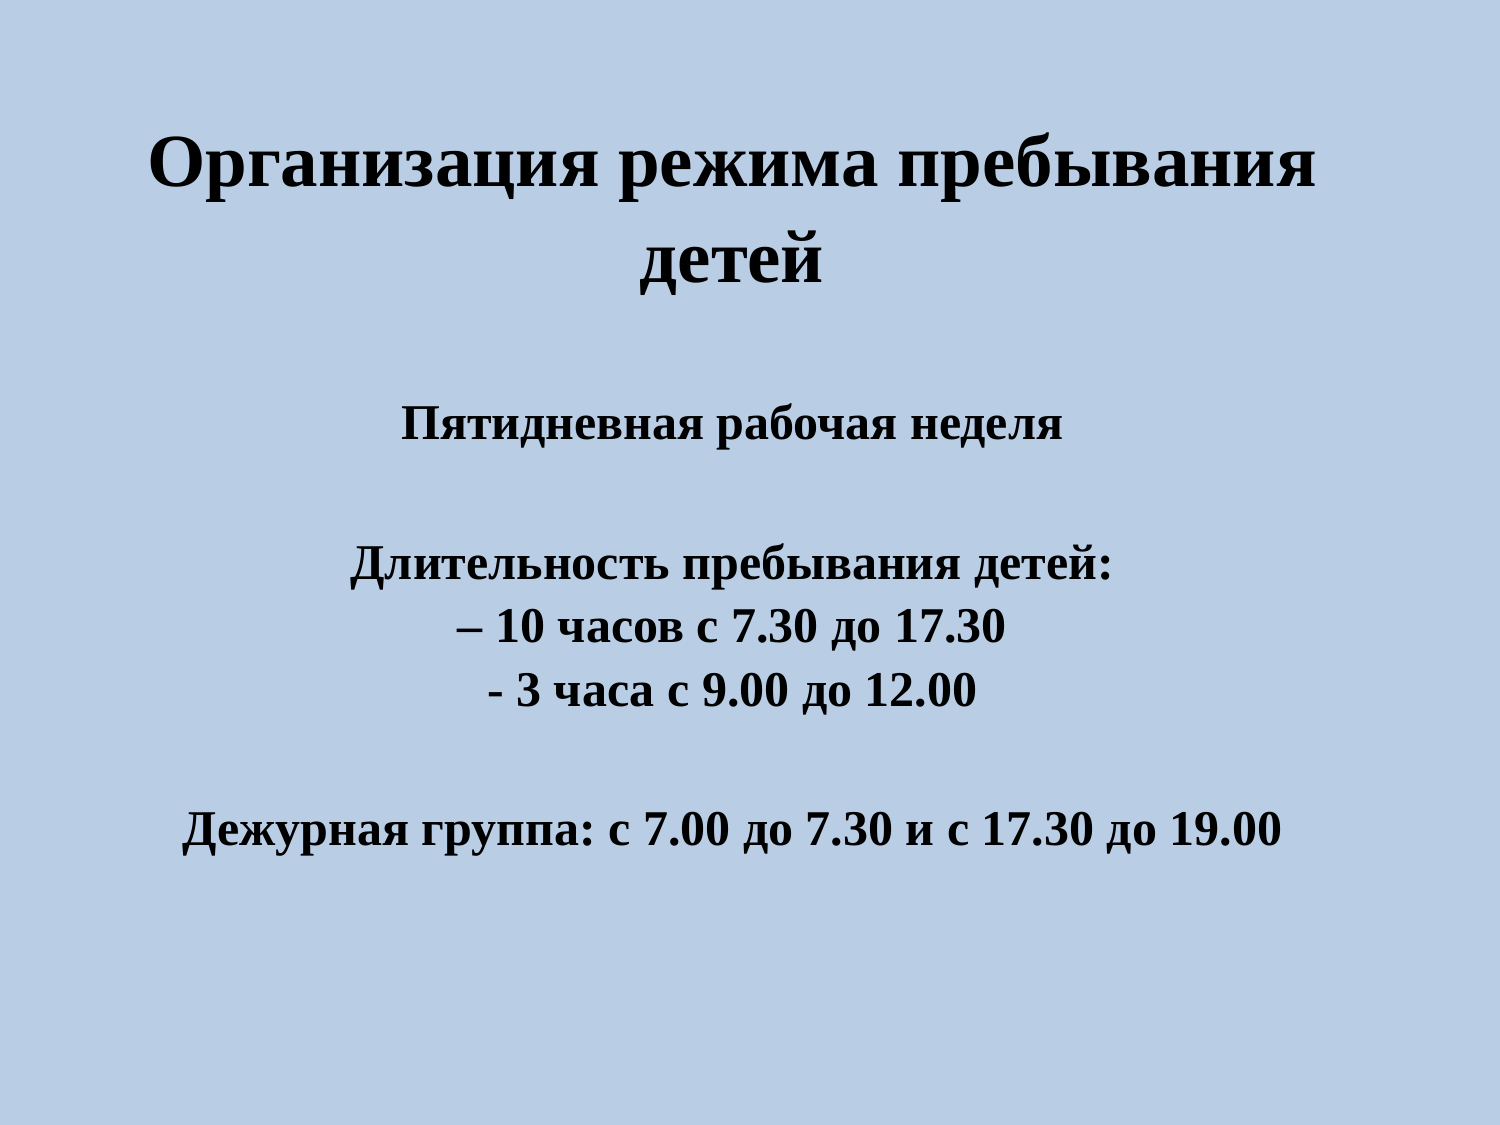

Организация режима пребывания детей
Пятидневная рабочая неделя
Длительность пребывания детей:
– 10 часов с 7.30 до 17.30
- 3 часа с 9.00 до 12.00
Дежурная группа: с 7.00 до 7.30 и с 17.30 до 19.00